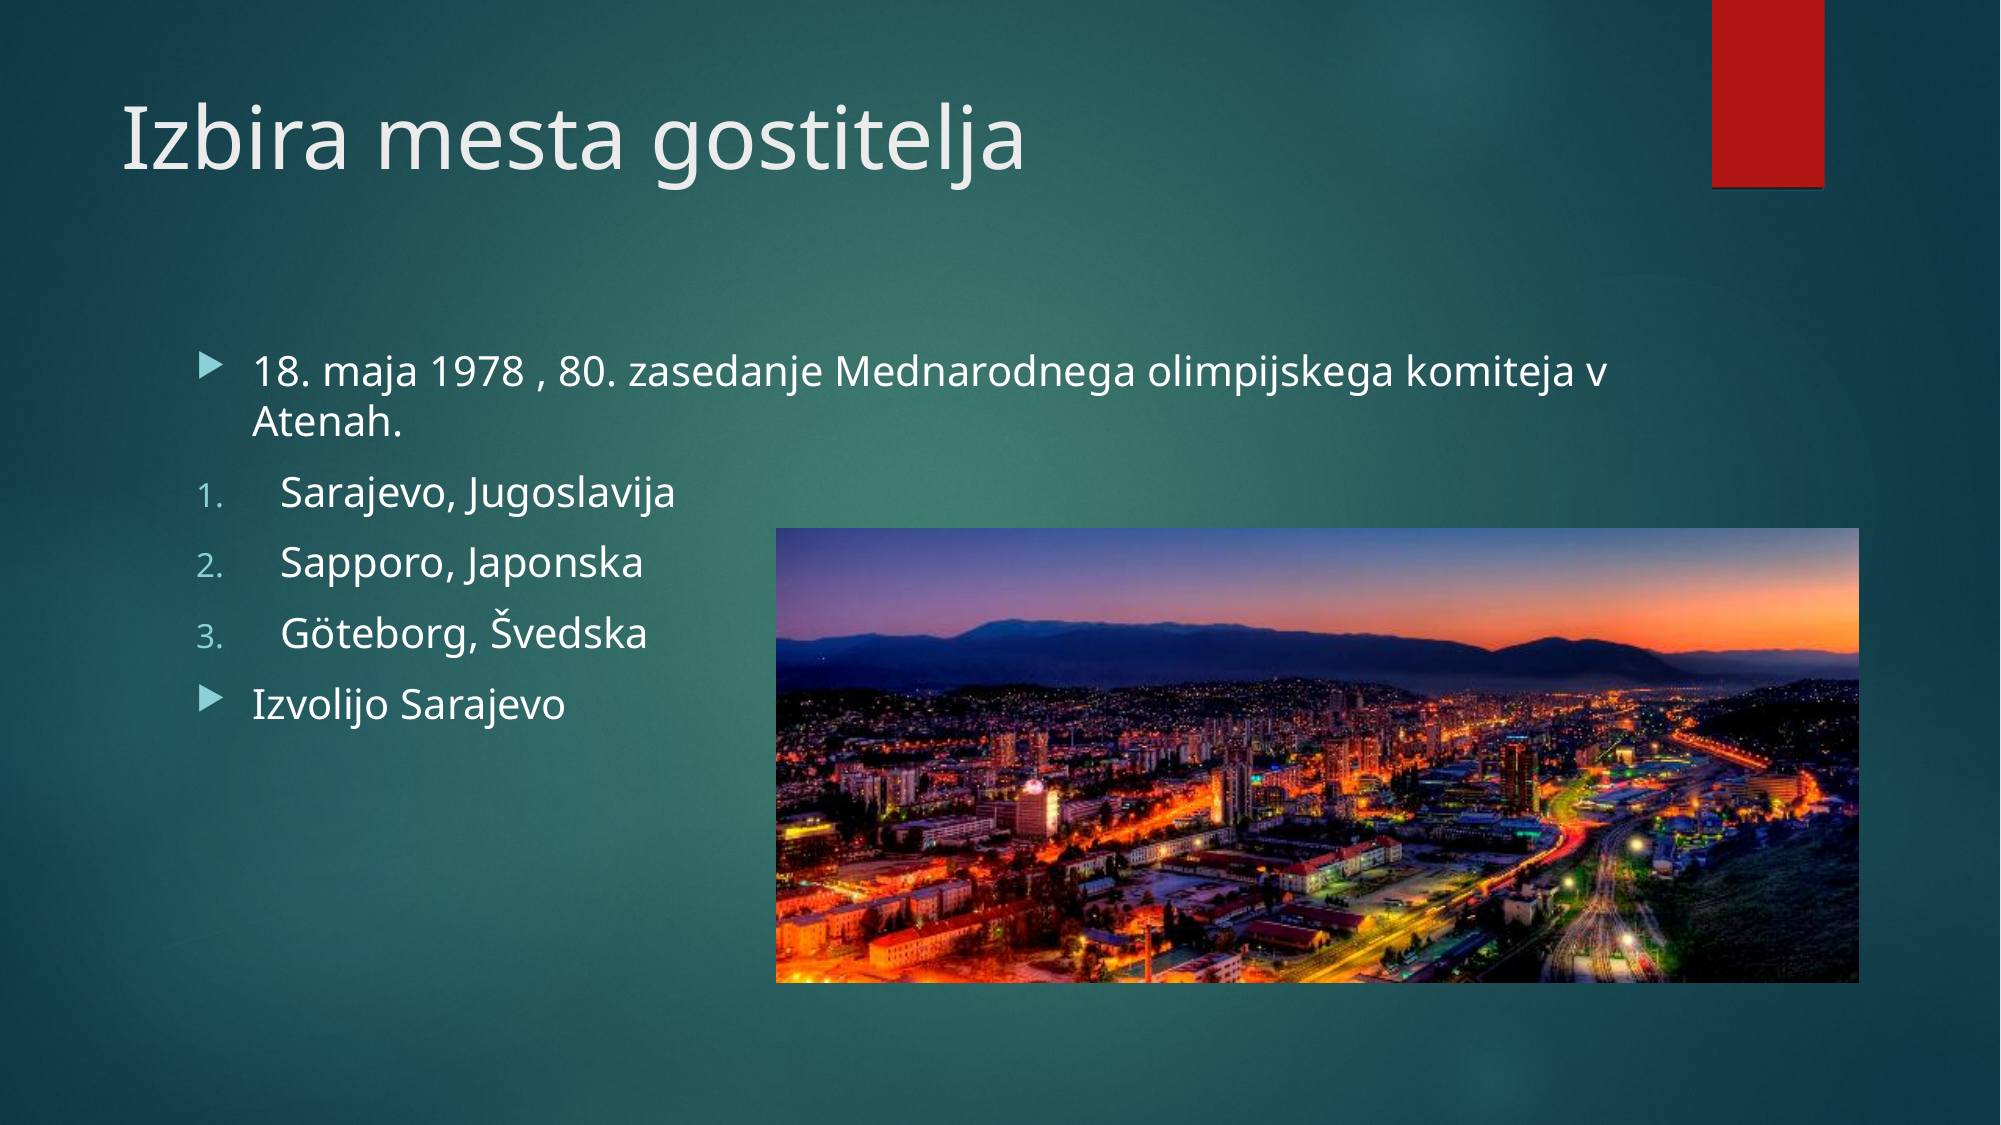

# Izbira mesta gostitelja
18. maja 1978 , 80. zasedanje Mednarodnega olimpijskega komiteja v Atenah.
Sarajevo, Jugoslavija
Sapporo, Japonska
Göteborg, Švedska
Izvolijo Sarajevo